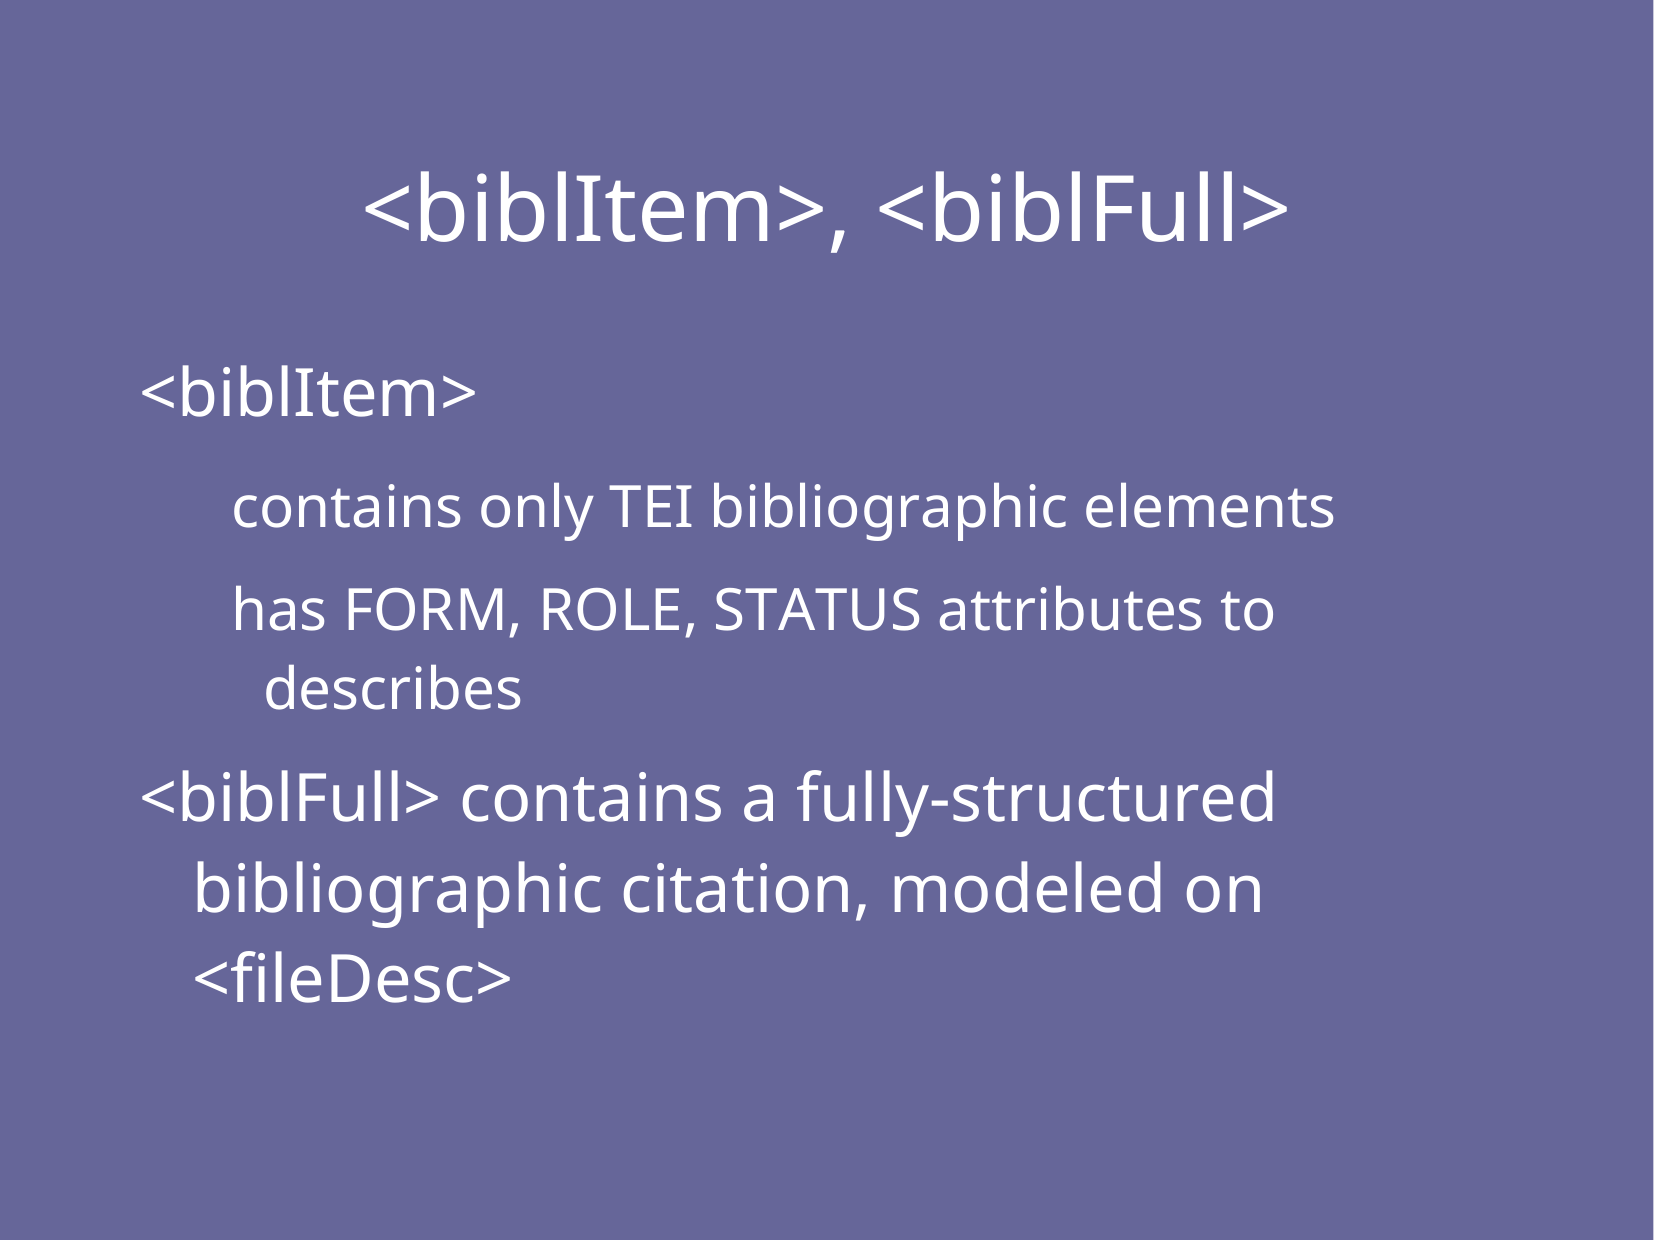

# <biblItem>, <biblFull>
<biblItem>
 contains only TEI bibliographic elements
 has FORM, ROLE, STATUS attributes to describes
<biblFull> contains a fully-structured bibliographic citation, modeled on <fileDesc>